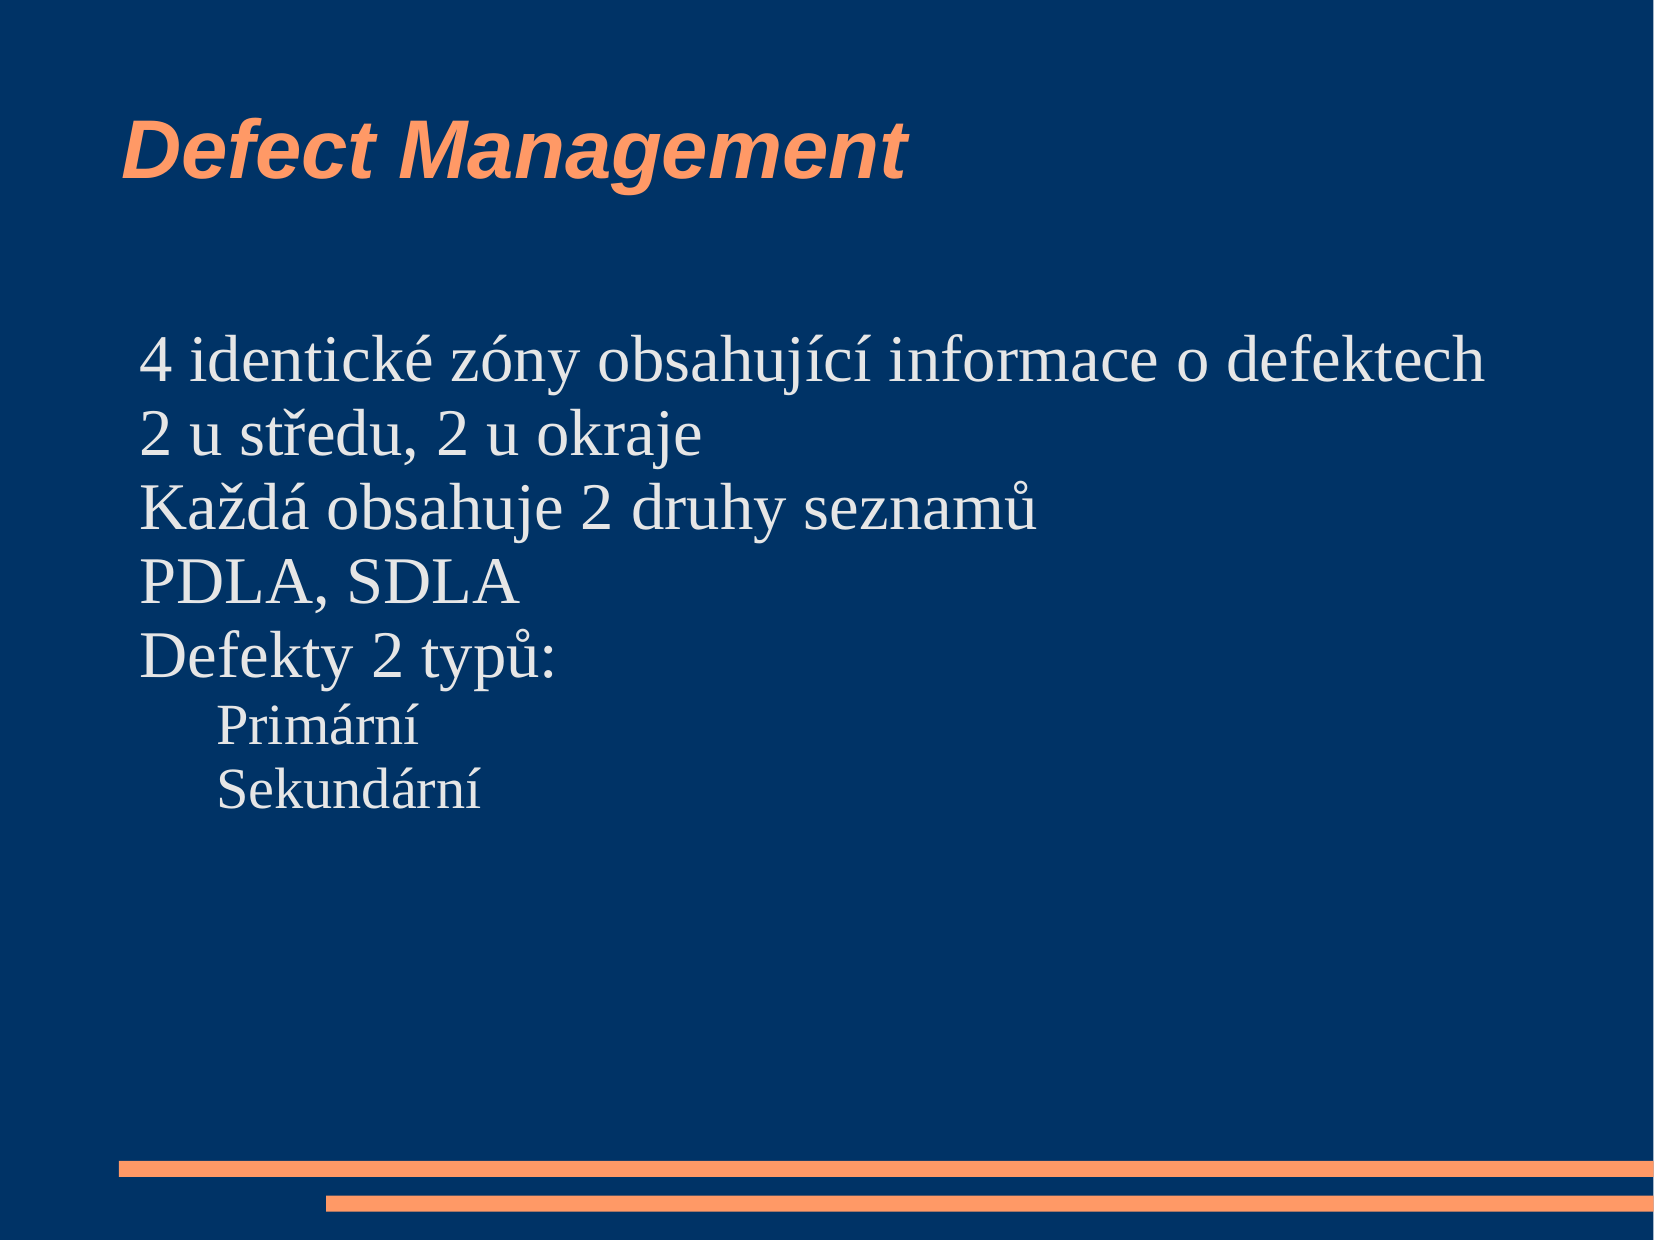

# Defect Management
4 identické zóny obsahující informace o defektech
2 u středu, 2 u okraje
Každá obsahuje 2 druhy seznamů
PDLA, SDLA
Defekty 2 typů:
Primární
Sekundární